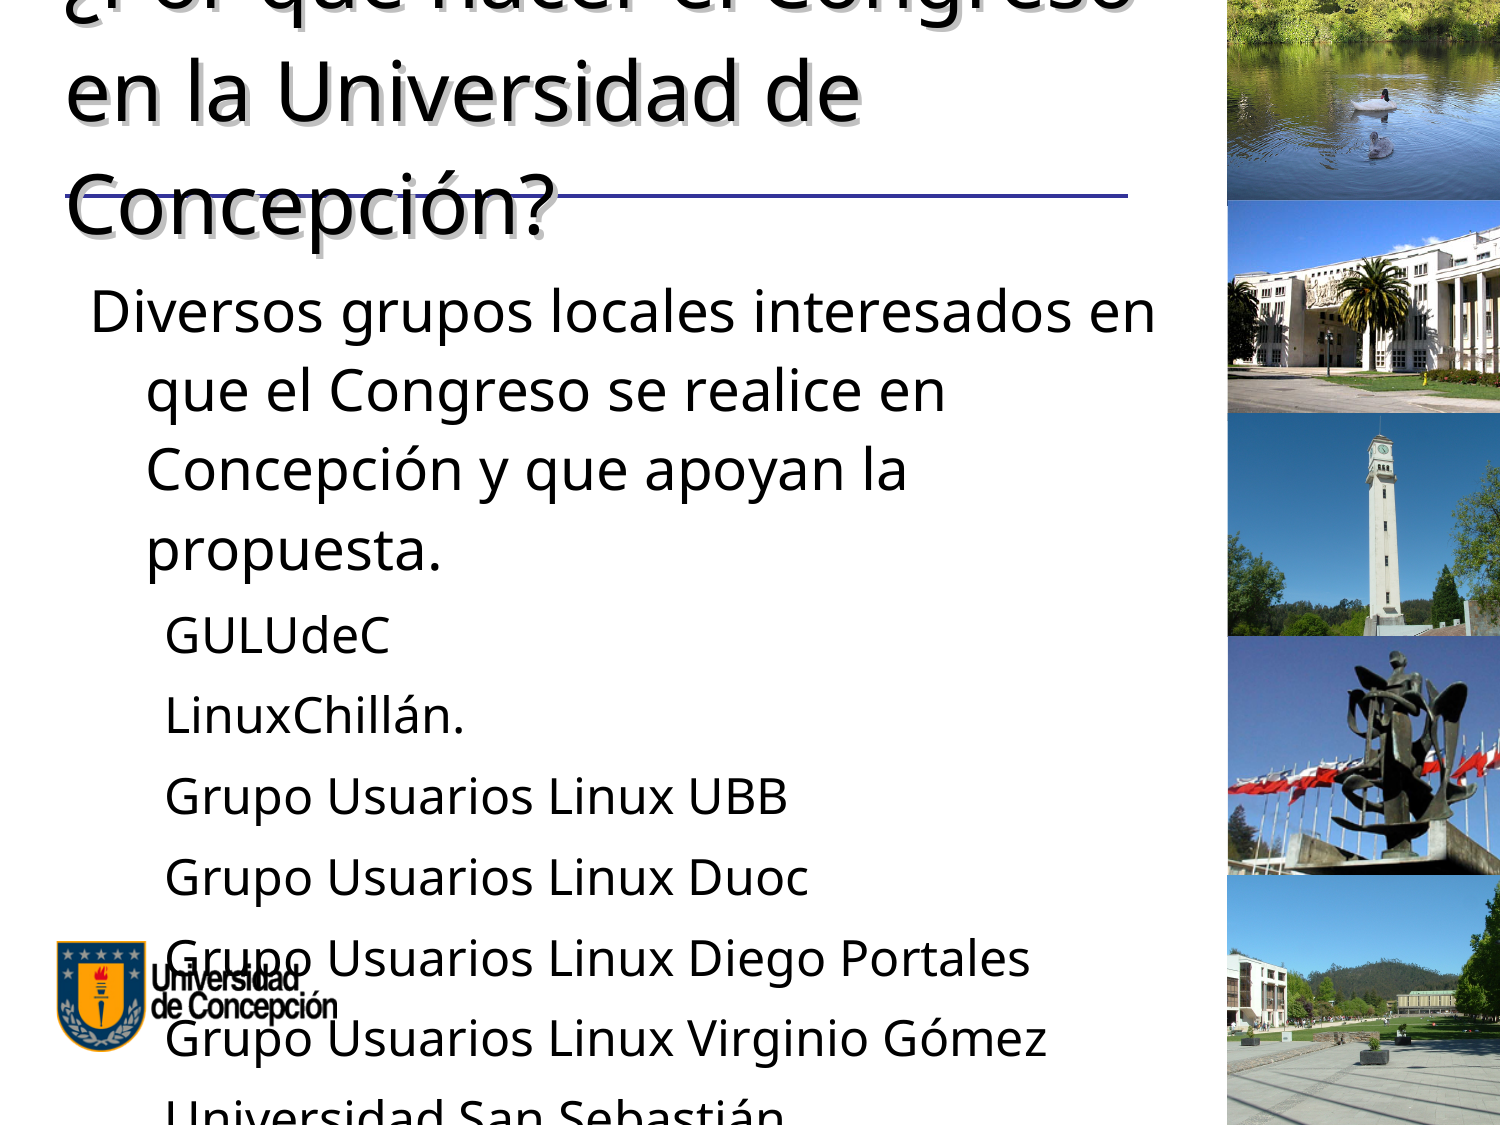

# ¿Por qué hacer el Congreso en la Universidad de Concepción?
Diversos grupos locales interesados en que el Congreso se realice en Concepción y que apoyan la propuesta.
GULUdeC
LinuxChillán.
Grupo Usuarios Linux UBB
Grupo Usuarios Linux Duoc
Grupo Usuarios Linux Diego Portales
Grupo Usuarios Linux Virginio Gómez
Universidad San Sebastián